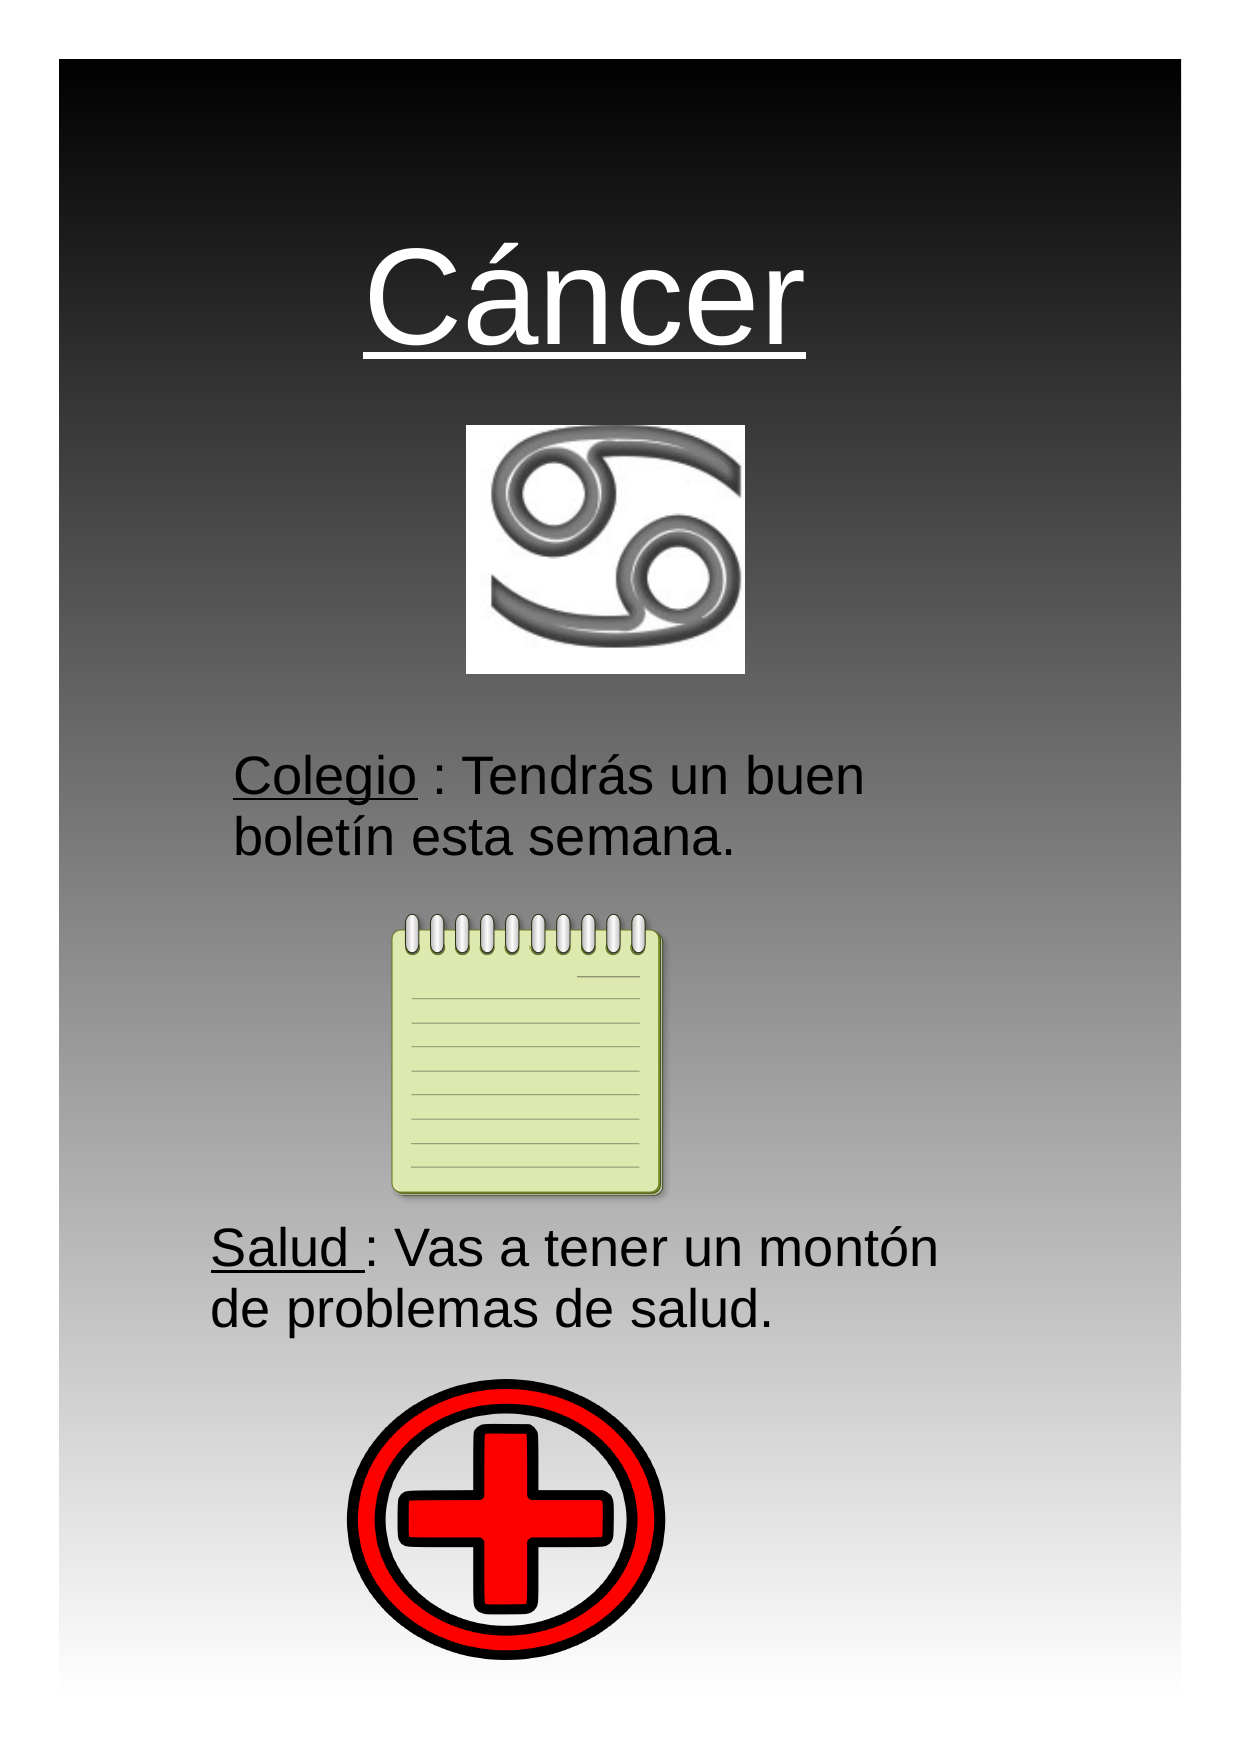

Cáncer
Colegio : Tendrás un buen boletín esta semana.
Salud : Vas a tener un montón de problemas de salud.